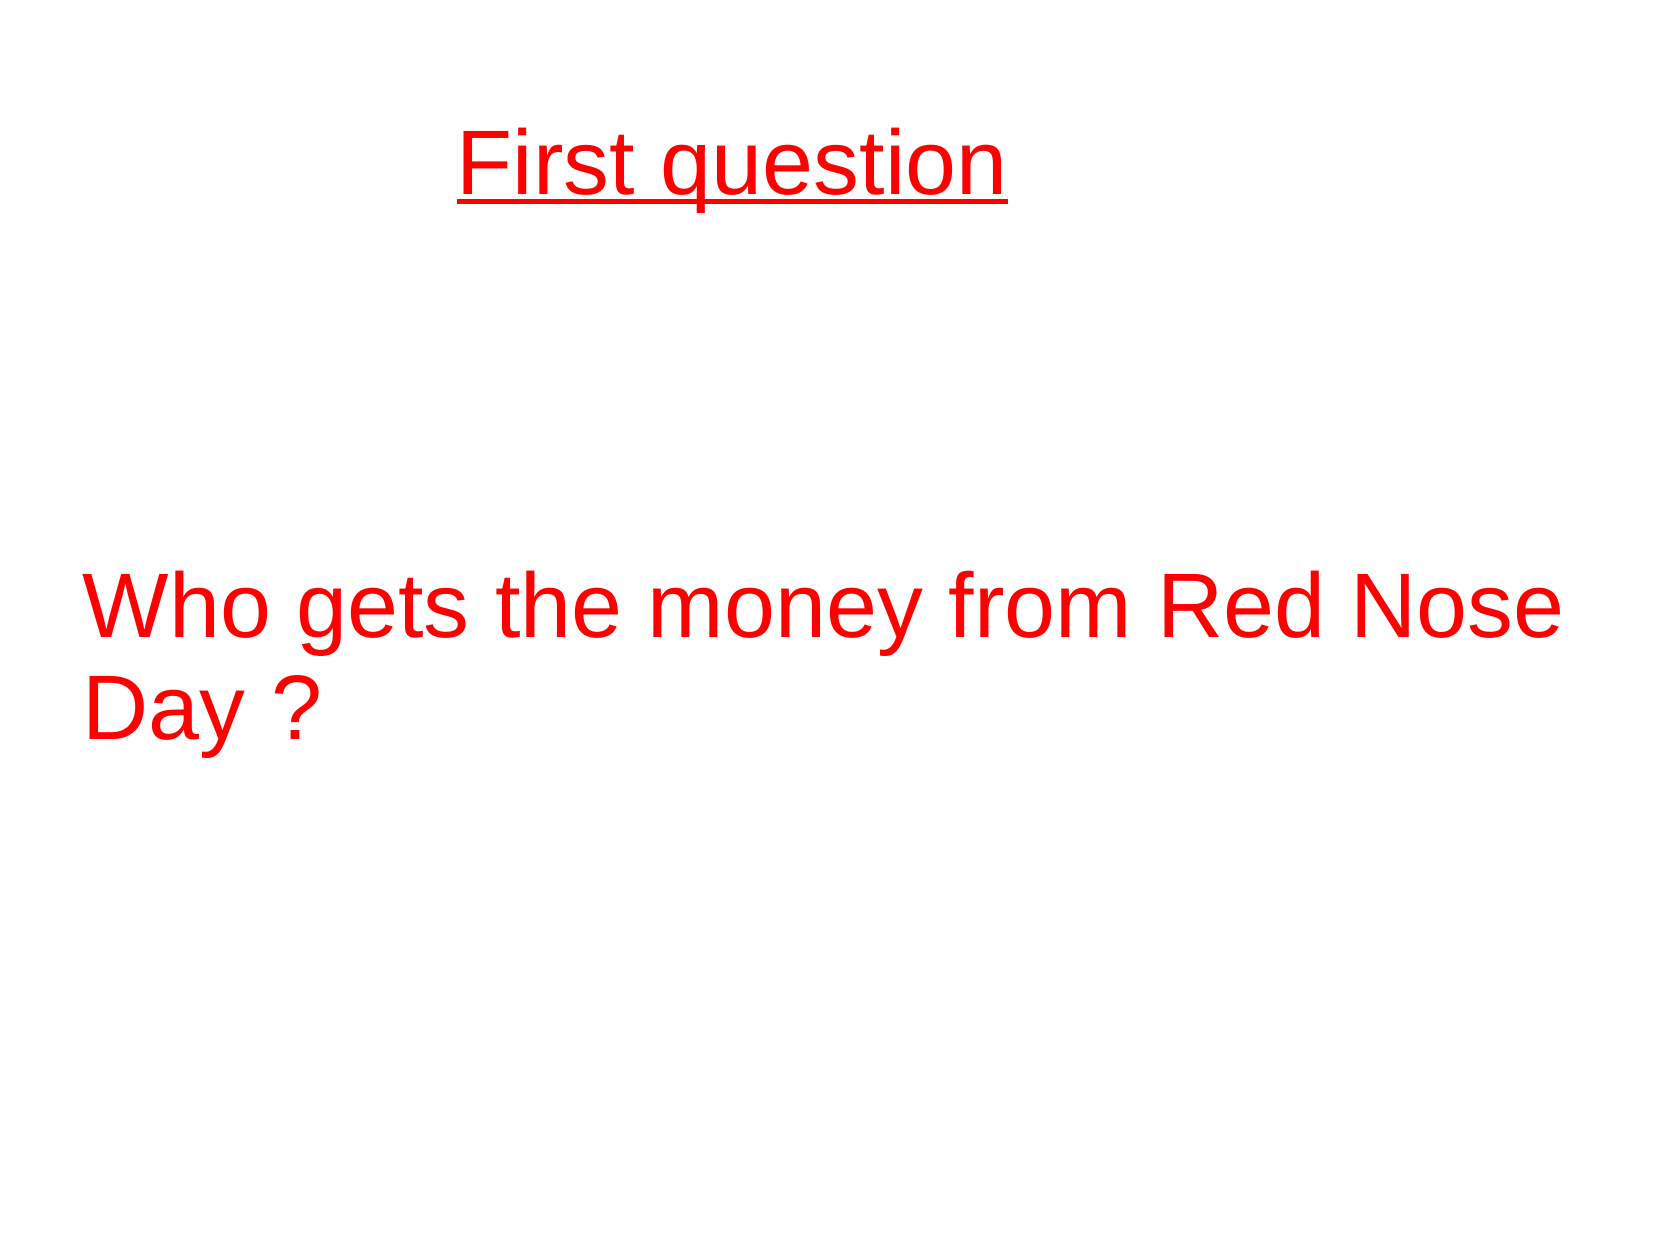

# First question
Who gets the money from Red Nose Day ?